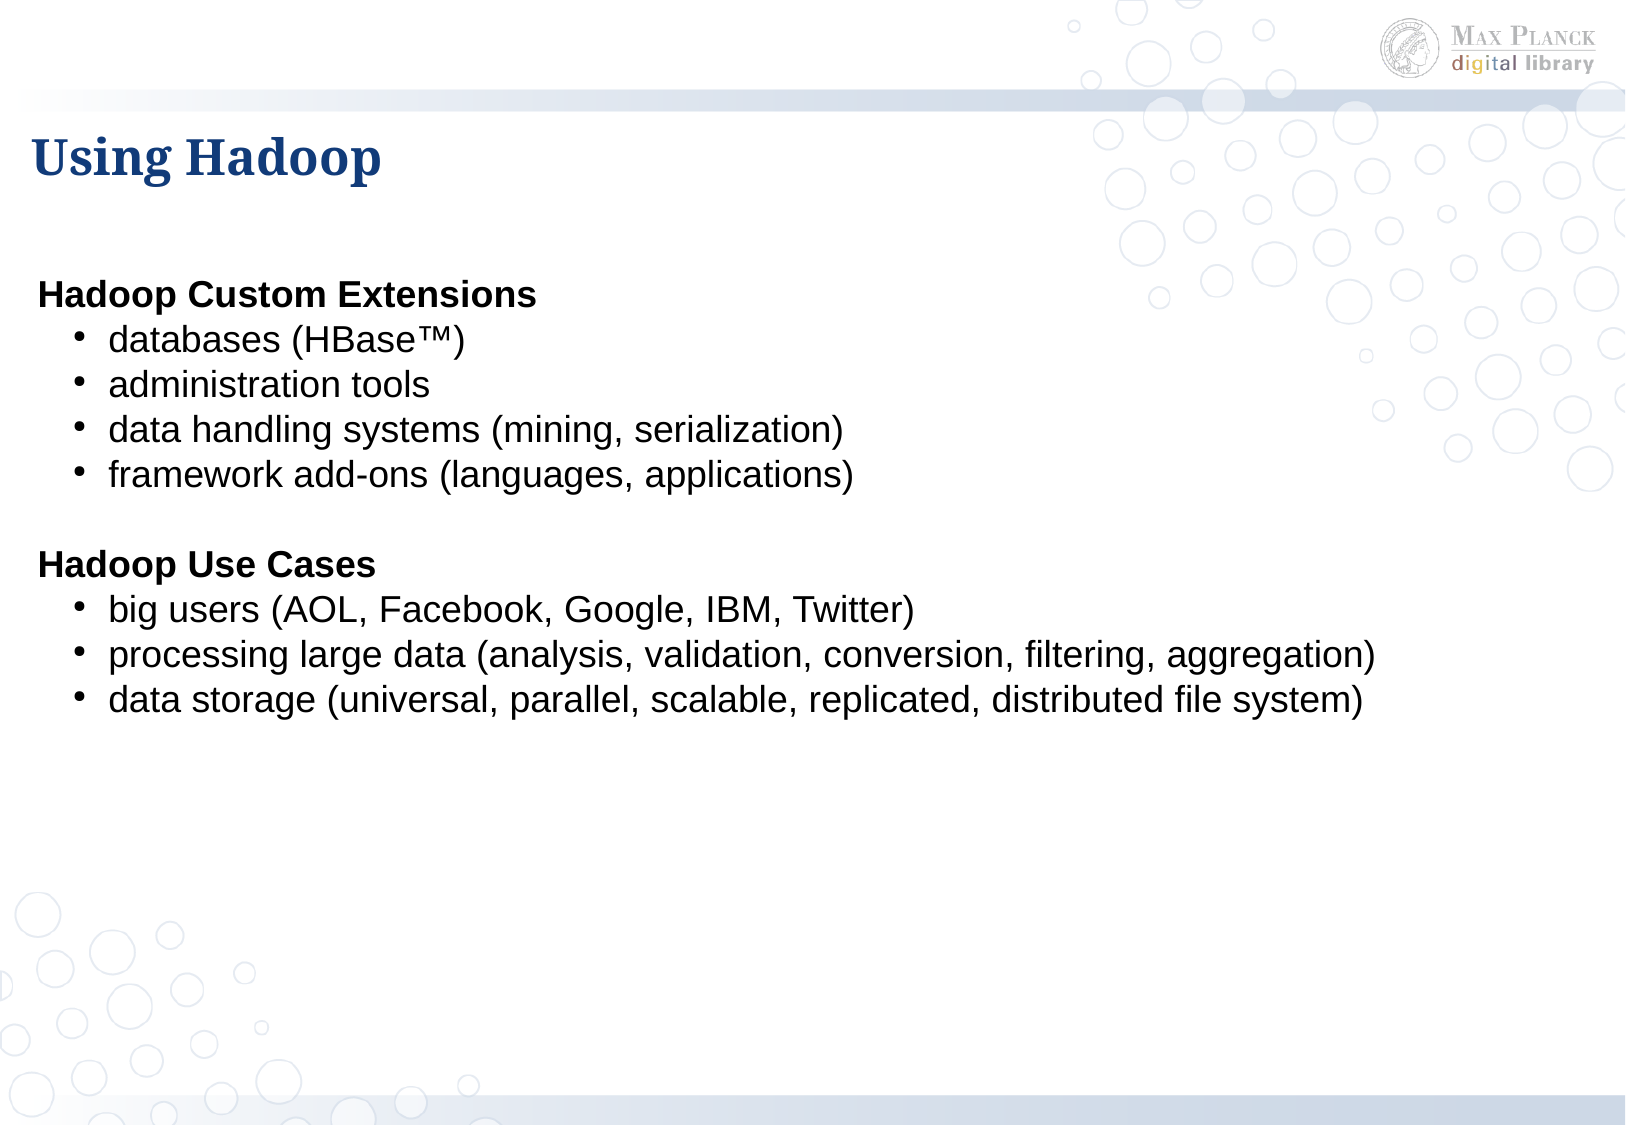

# Using Hadoop
Hadoop Custom Extensions
databases (HBase™)
administration tools
data handling systems (mining, serialization)
framework add-ons (languages, applications)
Hadoop Use Cases
big users (AOL, Facebook, Google, IBM, Twitter)
processing large data (analysis, validation, conversion, filtering, aggregation)
data storage (universal, parallel, scalable, replicated, distributed file system)